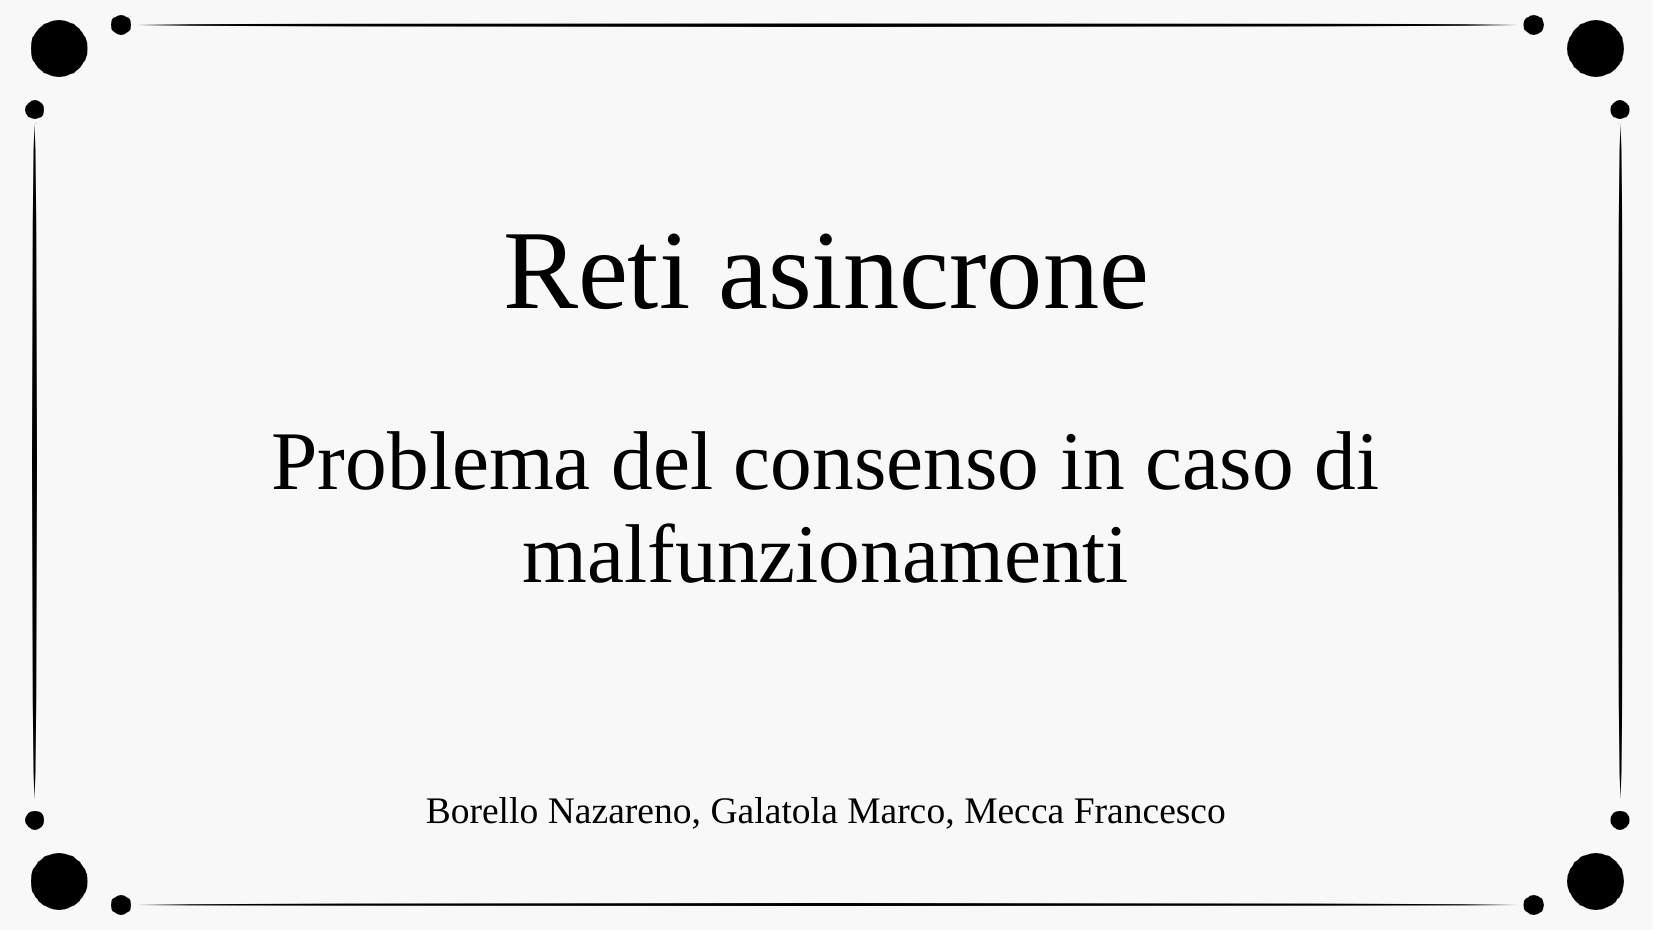

Reti asincrone
# Problema del consenso in caso di malfunzionamenti
Borello Nazareno, Galatola Marco, Mecca Francesco